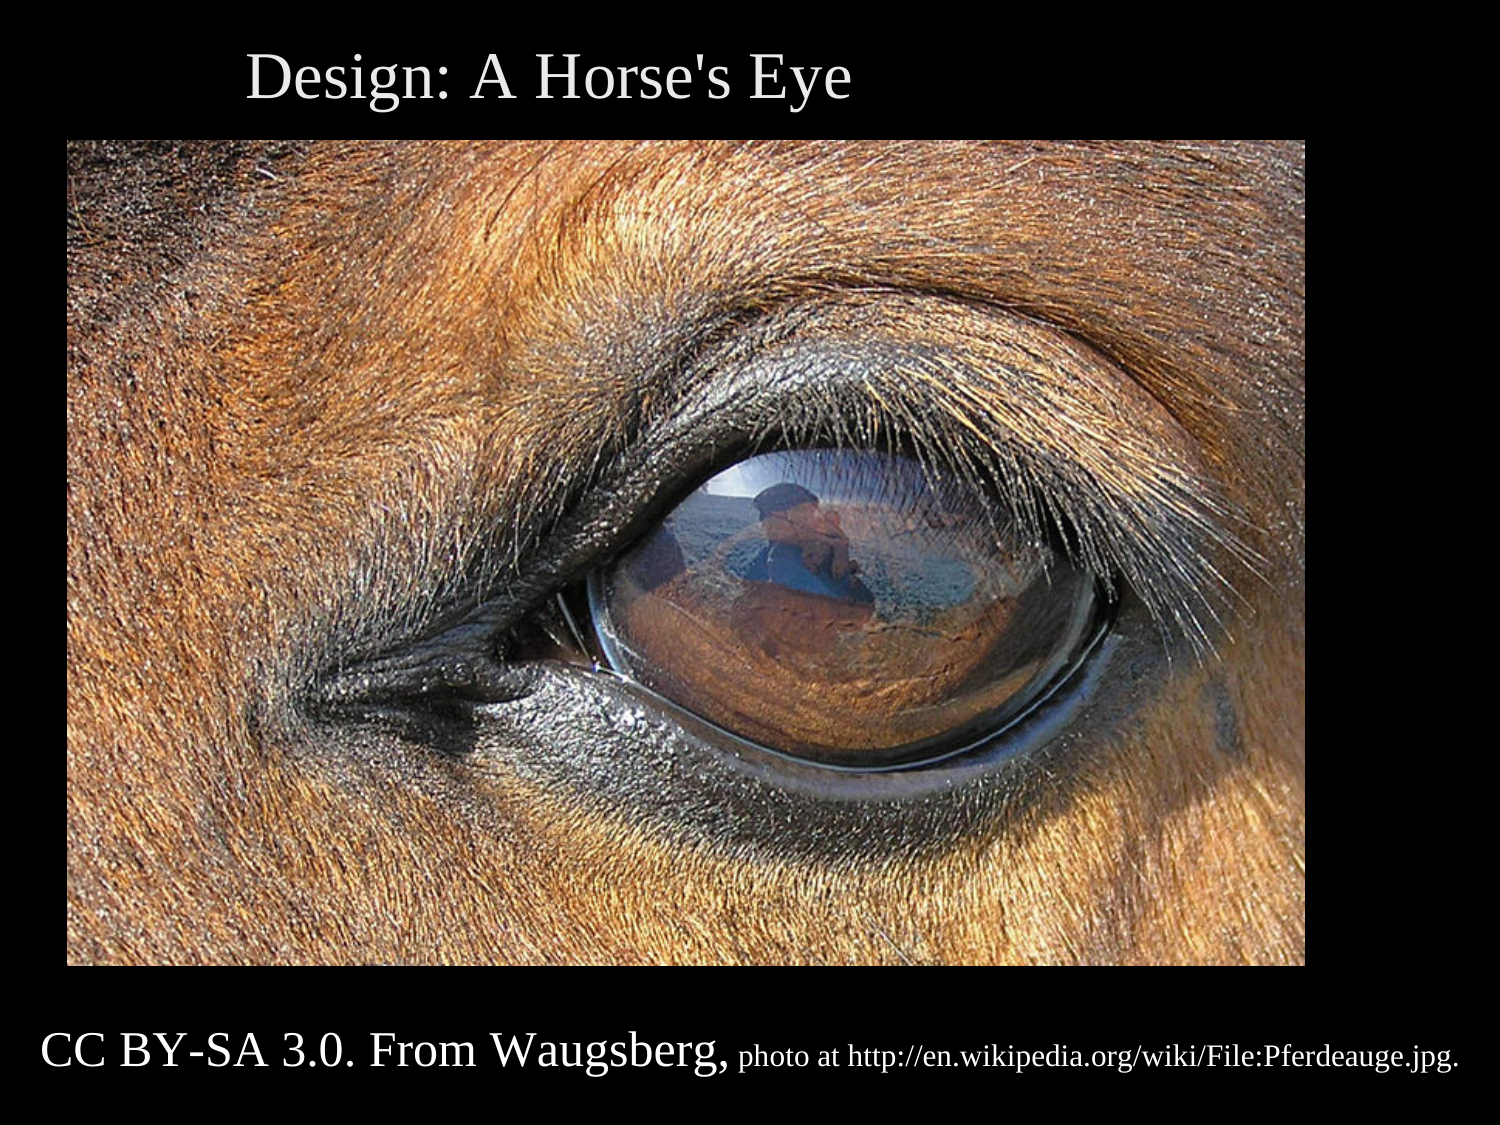

Design: A Horse's Eye
CC BY-SA 3.0. From Waugsberg, photo at http://en.wikipedia.org/wiki/File:Pferdeauge.jpg.